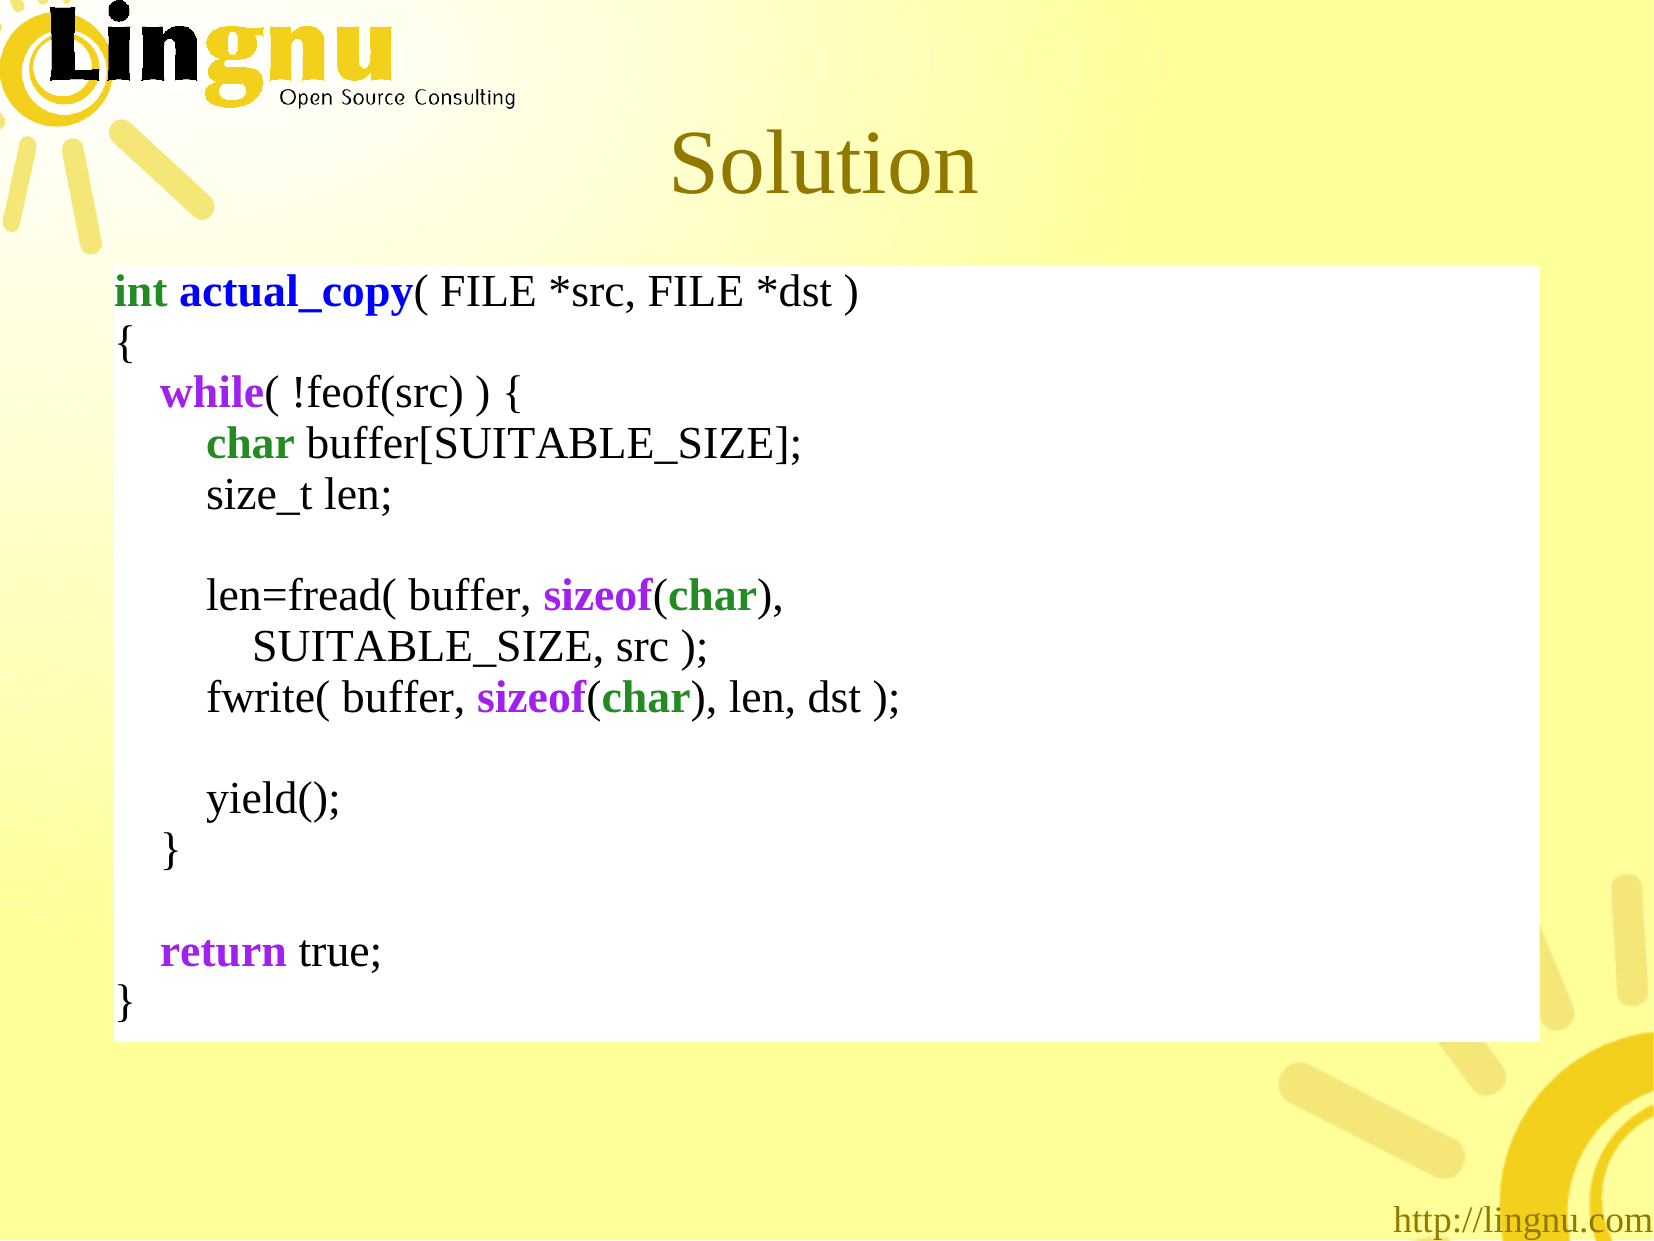

# Solution
int actual_copy( FILE *src, FILE *dst )
{
 while( !feof(src) ) {
 char buffer[SUITABLE_SIZE];
 size_t len;
 len=fread( buffer, sizeof(char),
 SUITABLE_SIZE, src );
 fwrite( buffer, sizeof(char), len, dst );
 yield();
 }
 return true;
}